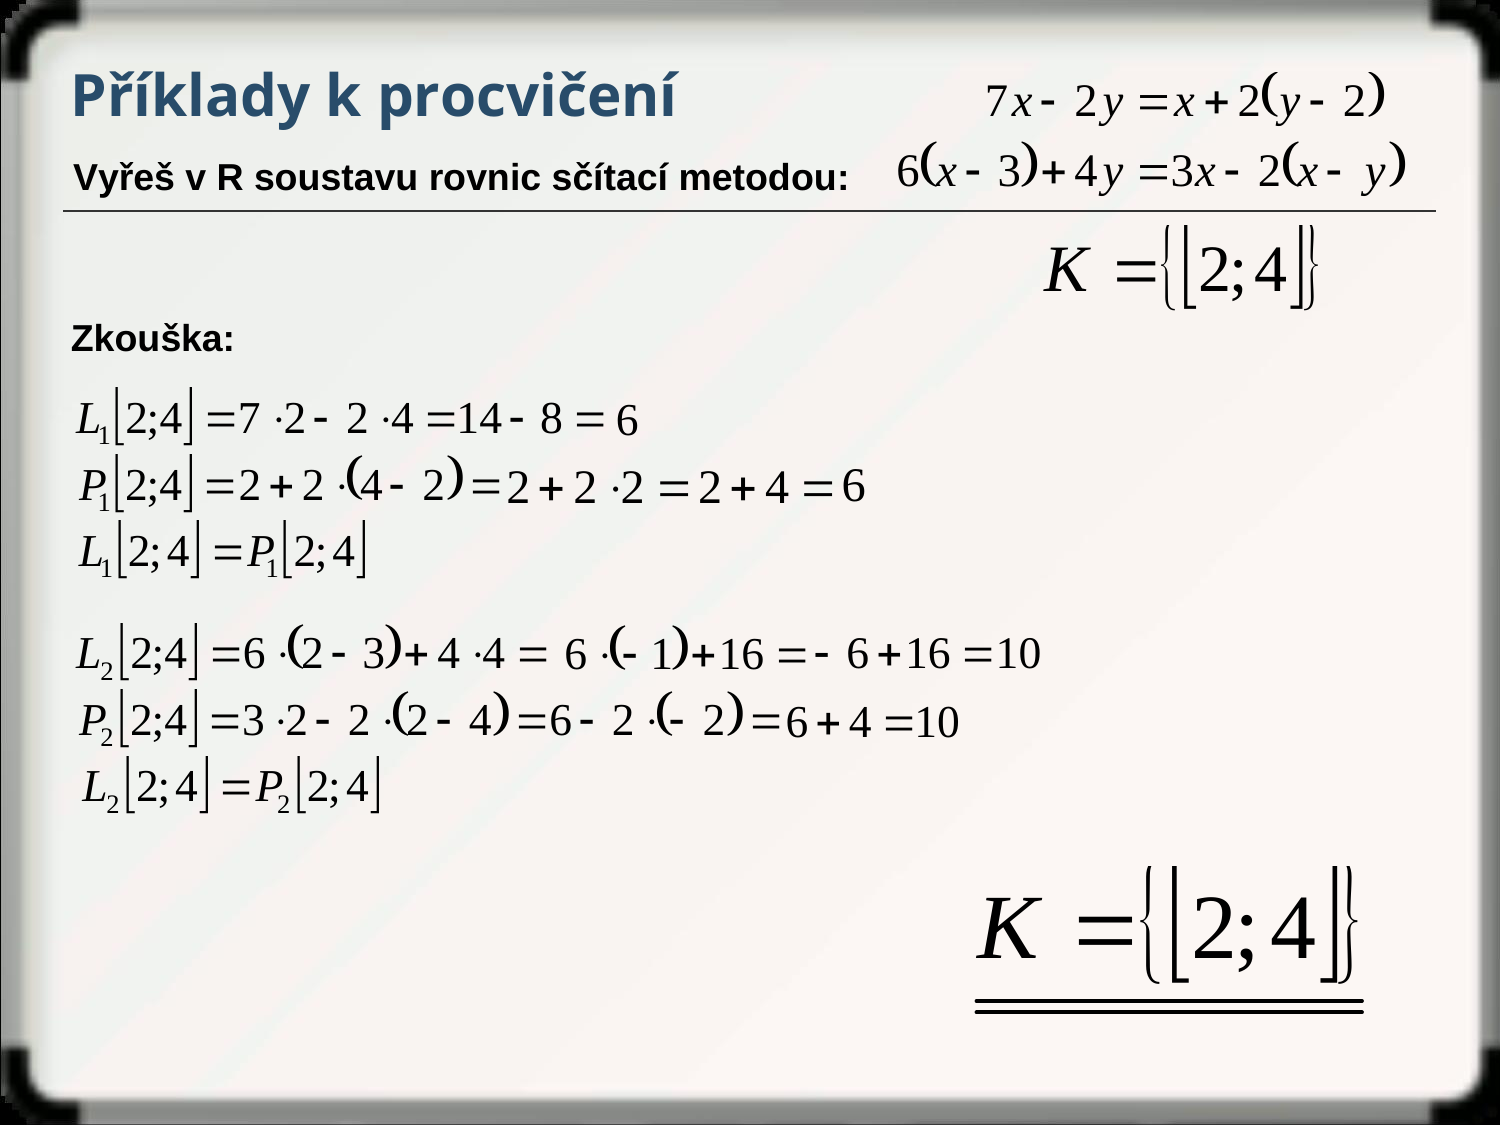

Příklady k procvičení
Vyřeš v R soustavu rovnic sčítací metodou:
Zkouška: